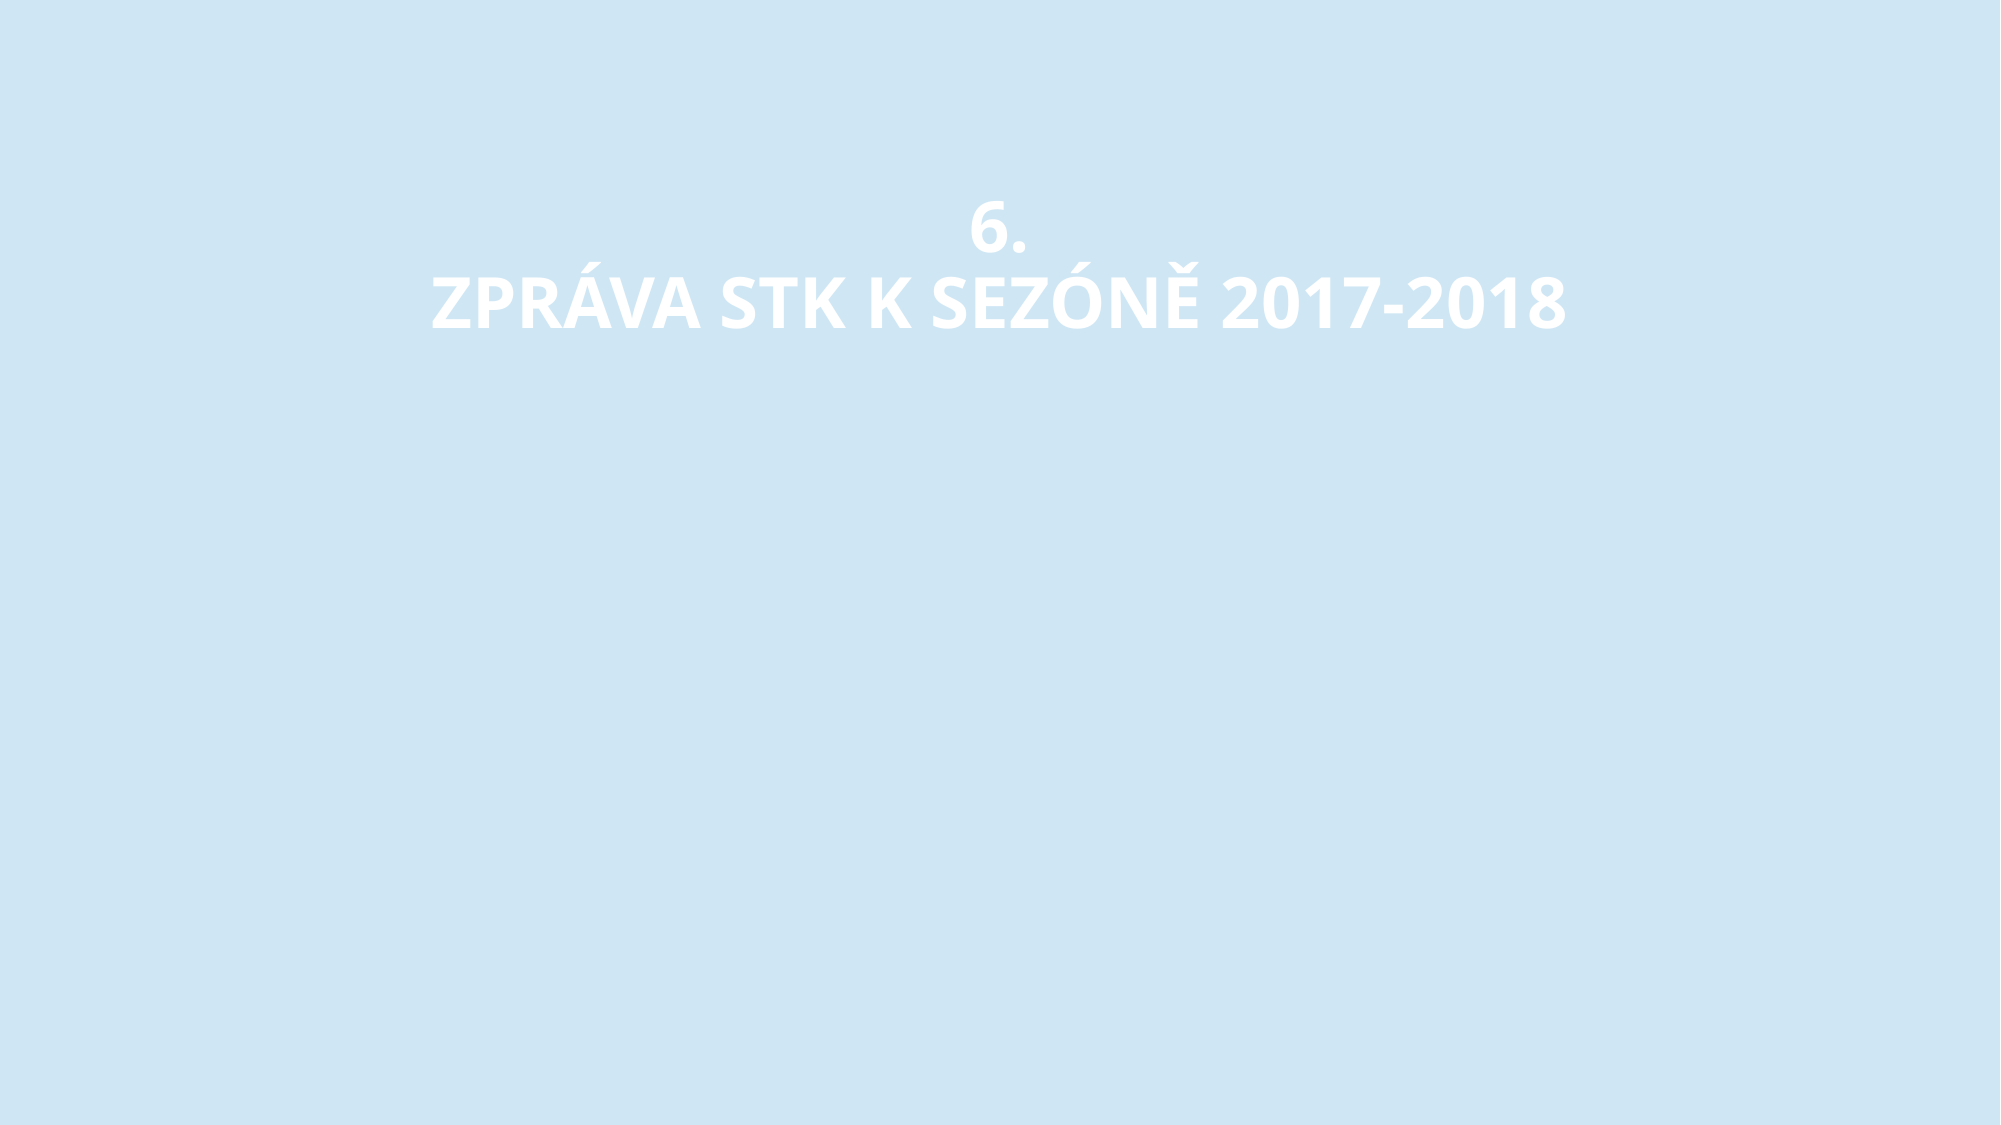

# 6. ZPRÁVA STK K SEZÓNĚ 2017-2018